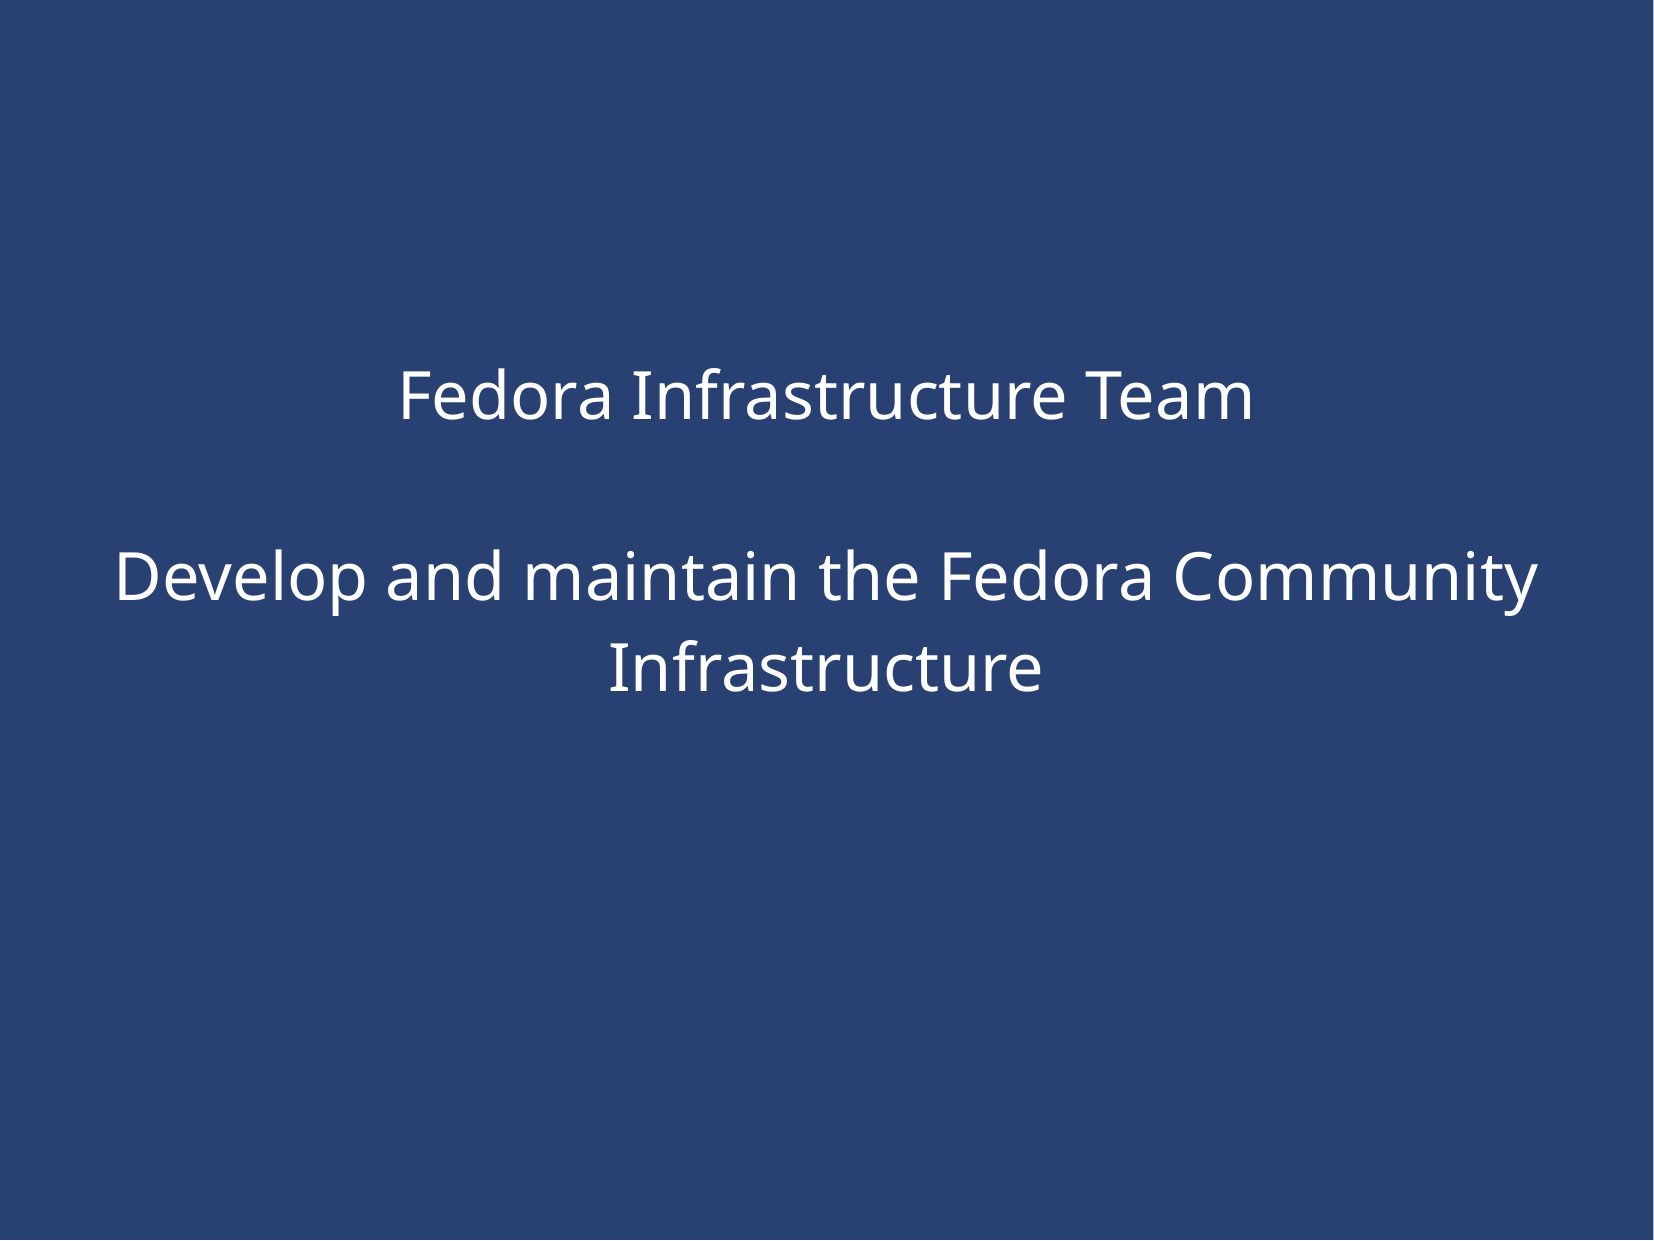

# Fedora Infrastructure Team
Develop and maintain the Fedora Community Infrastructure